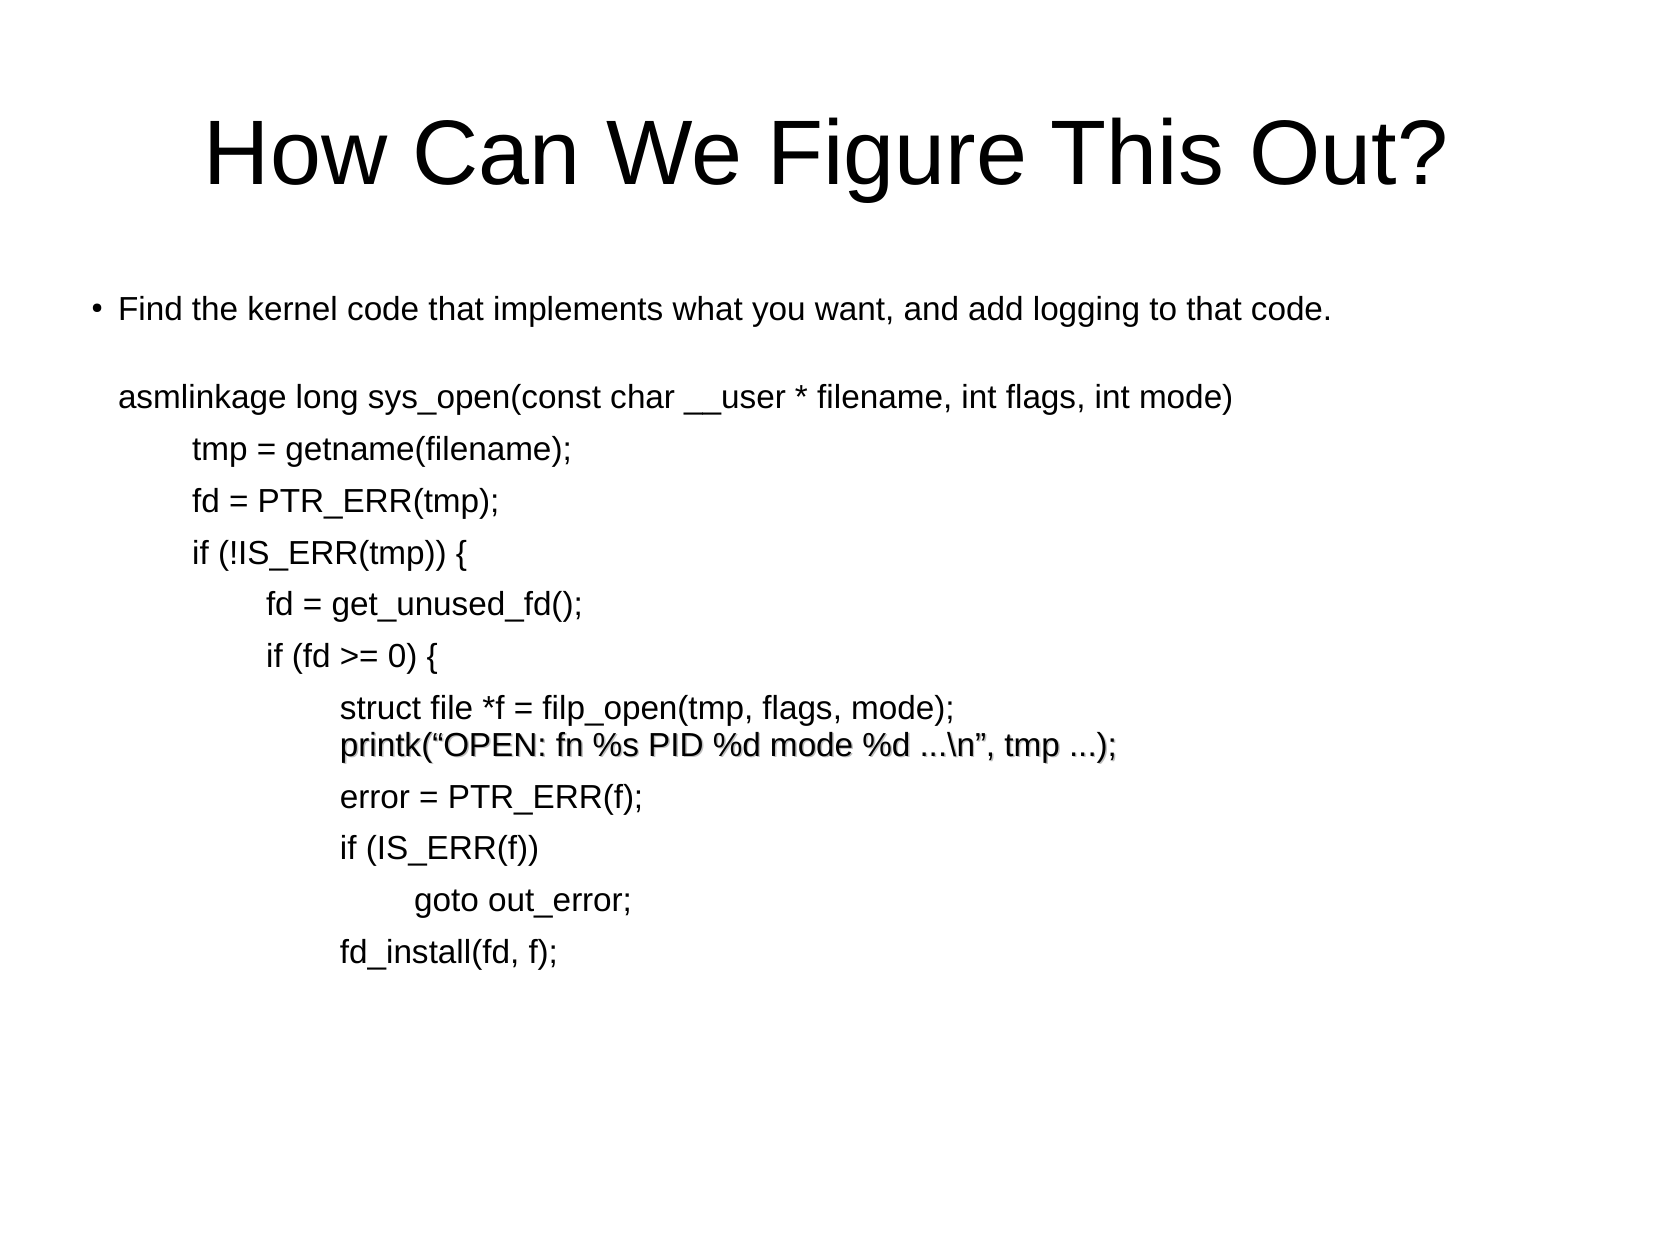

# How Can We Figure This Out?
Find the kernel code that implements what you want, and add logging to that code.
asmlinkage long sys_open(const char __user * filename, int flags, int mode)
 tmp = getname(filename);
 fd = PTR_ERR(tmp);
 if (!IS_ERR(tmp)) {
 fd = get_unused_fd();
 if (fd >= 0) {
 struct file *f = filp_open(tmp, flags, mode);
 printk(“OPEN: fn %s PID %d mode %d ...\n”, tmp ...);
 error = PTR_ERR(f);
 if (IS_ERR(f))
 goto out_error;
 fd_install(fd, f);